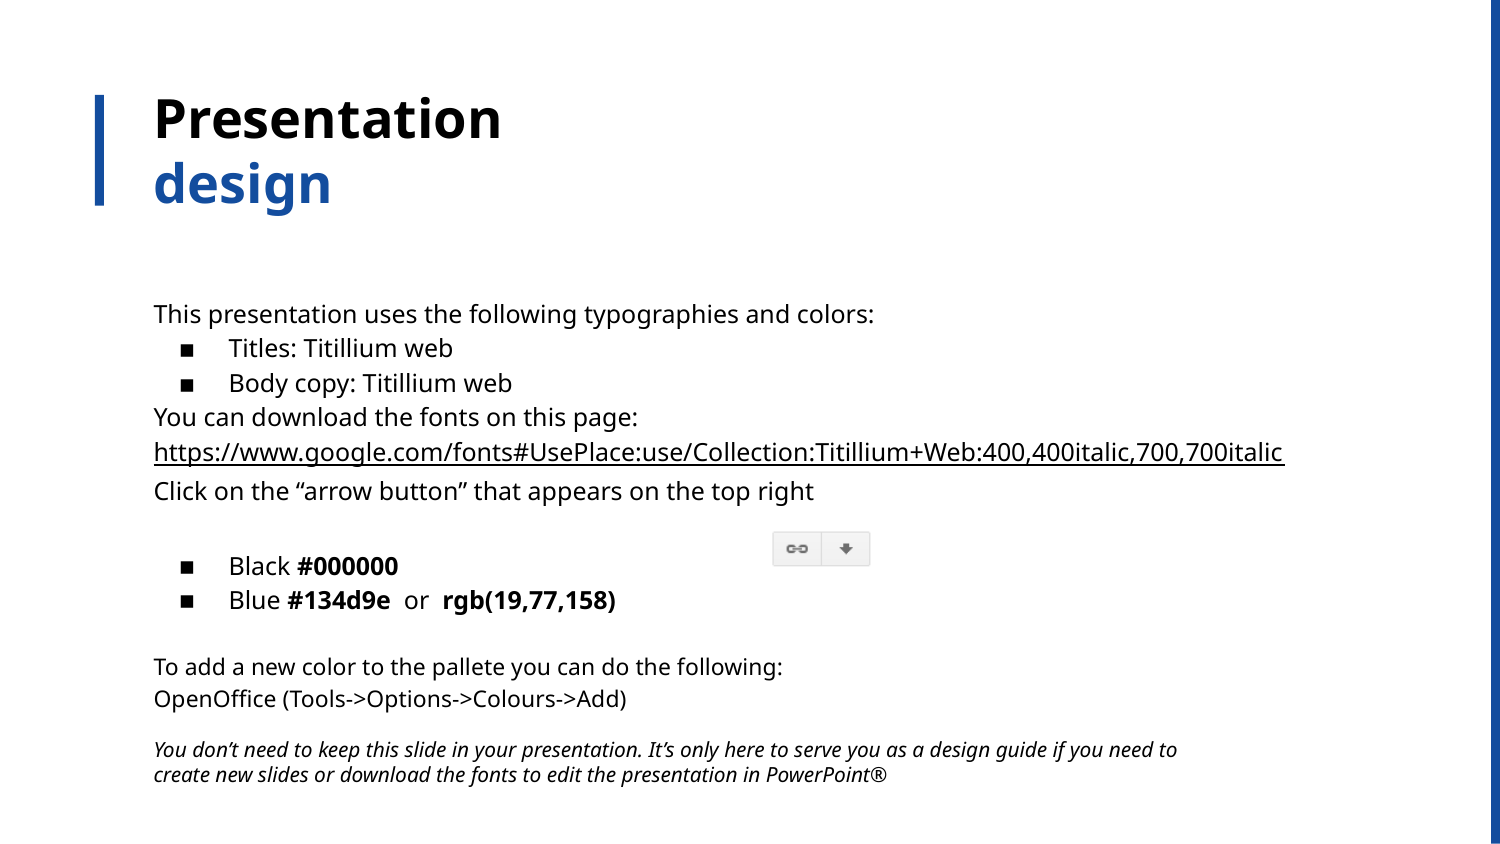

# Presentation design
This presentation uses the following typographies and colors:
Titles: Titillium web
Body copy: Titillium web
You can download the fonts on this page:
https://www.google.com/fonts#UsePlace:use/Collection:Titillium+Web:400,400italic,700,700italic
Click on the “arrow button” that appears on the top right
Black #000000
Blue #134d9e or rgb(19,77,158)
To add a new color to the pallete you can do the following:
OpenOffice (Tools->Options->Colours->Add)
You don’t need to keep this slide in your presentation. It’s only here to serve you as a design guide if you need to create new slides or download the fonts to edit the presentation in PowerPoint®